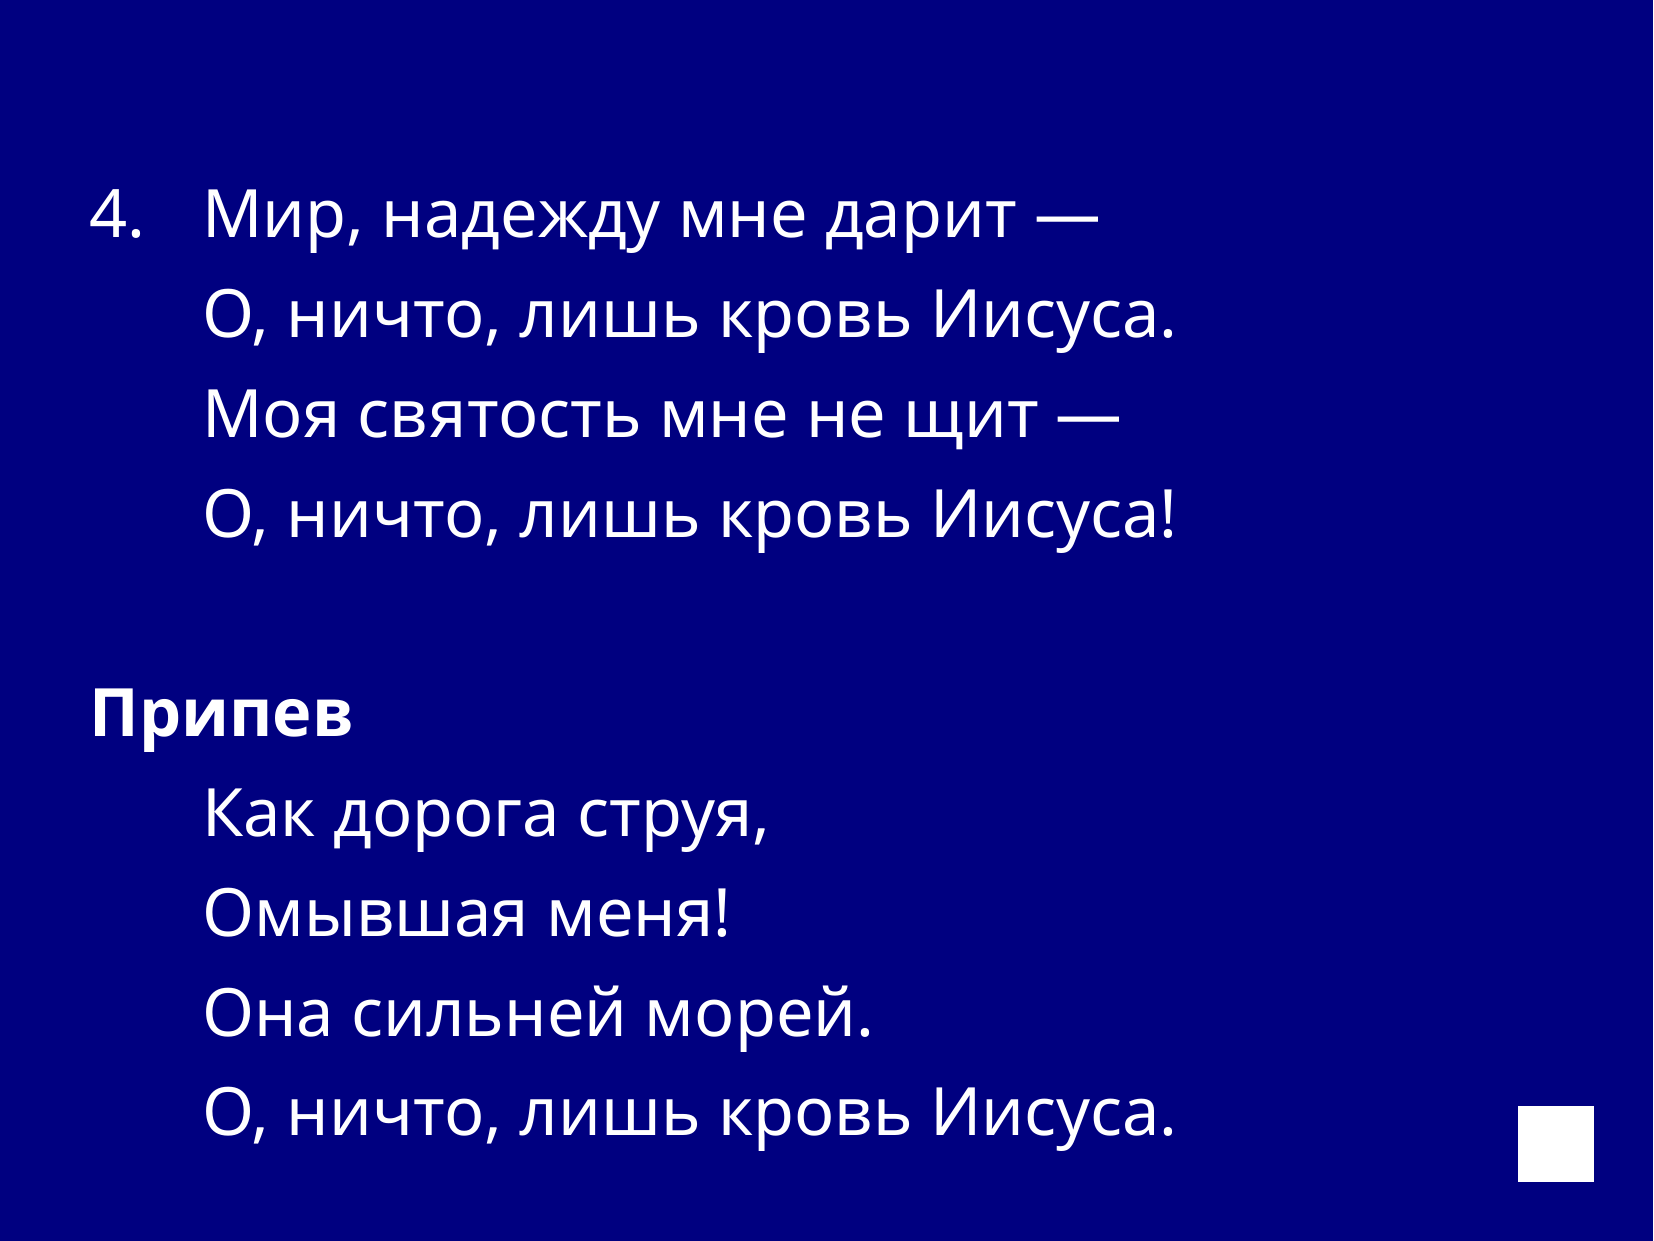

4.	Мир, надежду мне дарит —
	О, ничто, лишь кровь Иисуса.
	Моя святость мне не щит —
	О, ничто, лишь кровь Иисуса!
Припев
	Как дорога струя,
	Омывшая меня!
	Она сильней морей.
	О, ничто, лишь кровь Иисуса.